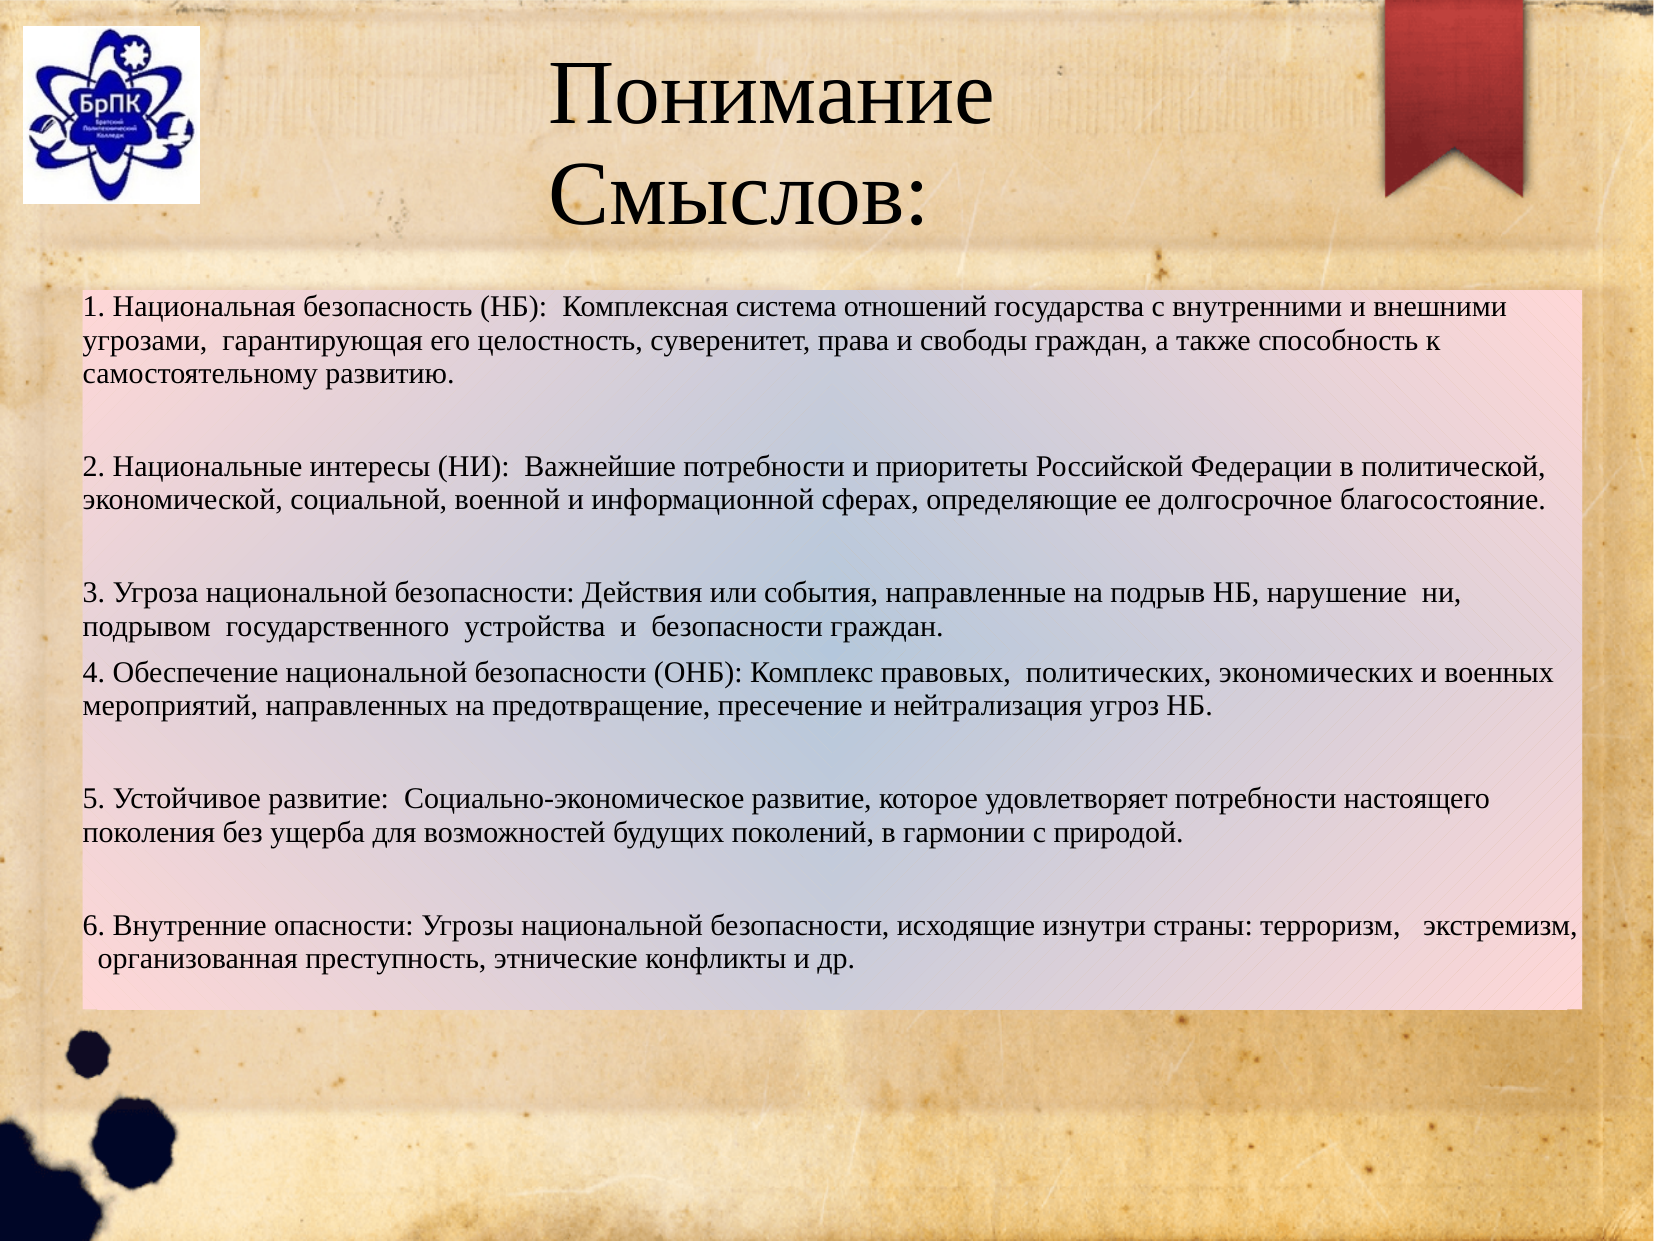

# Понимание Смыслов:
1. Национальная безопасность (НБ): Комплексная система отношений государства с внутренними и внешними угрозами, гарантирующая его целостность, суверенитет, права и свободы граждан, а также способность к самостоятельному развитию.
2. Национальные интересы (НИ): Важнейшие потребности и приоритеты Российской Федерации в политической, экономической, социальной, военной и информационной сферах, определяющие ее долгосрочное благосостояние.
3. Угроза национальной безопасности: Действия или события, направленные на подрыв НБ, нарушение ни, подрывом государственного устройства и безопасности граждан.
4. Обеспечение национальной безопасности (ОНБ): Комплекс правовых, политических, экономических и военных мероприятий, направленных на предотвращение, пресечение и нейтрализация угроз НБ.
5. Устойчивое развитие: Социально-экономическое развитие, которое удовлетворяет потребности настоящего поколения без ущерба для возможностей будущих поколений, в гармонии с природой.
6. Внутренние опасности: Угрозы национальной безопасности, исходящие изнутри страны: терроризм, экстремизм, организованная преступность, этнические конфликты и др.